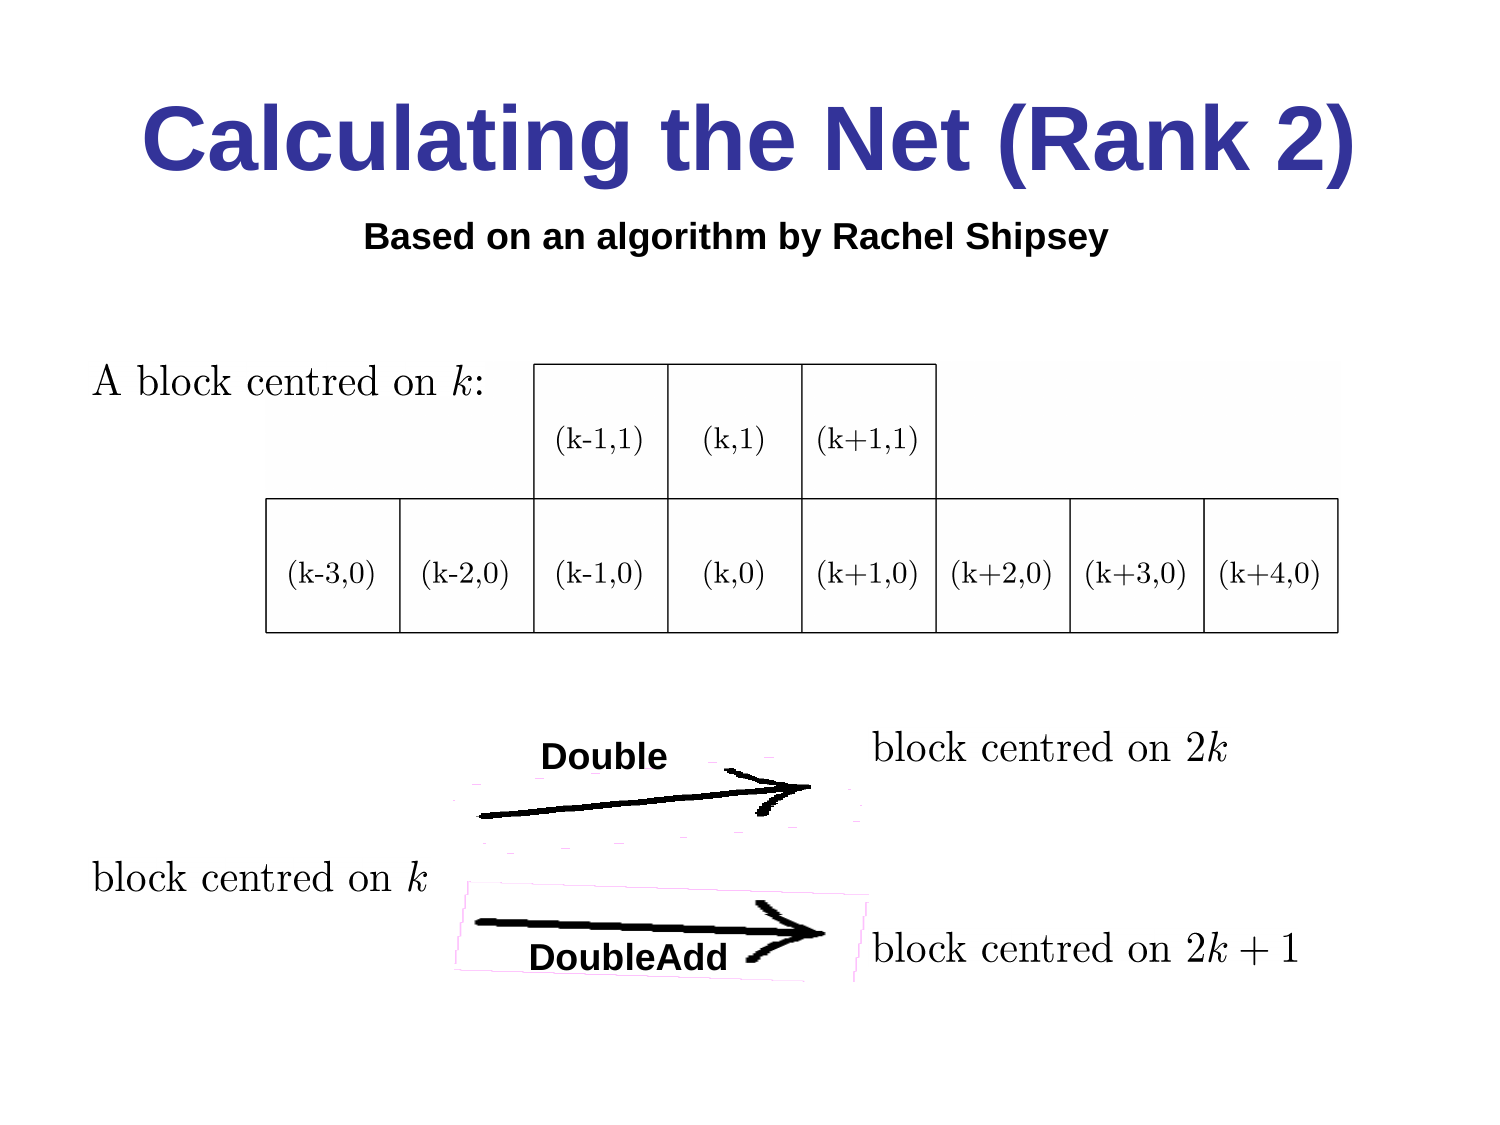

# Calculating the Net (Rank 2)‏
Based on an algorithm by Rachel Shipsey
Double
DoubleAdd